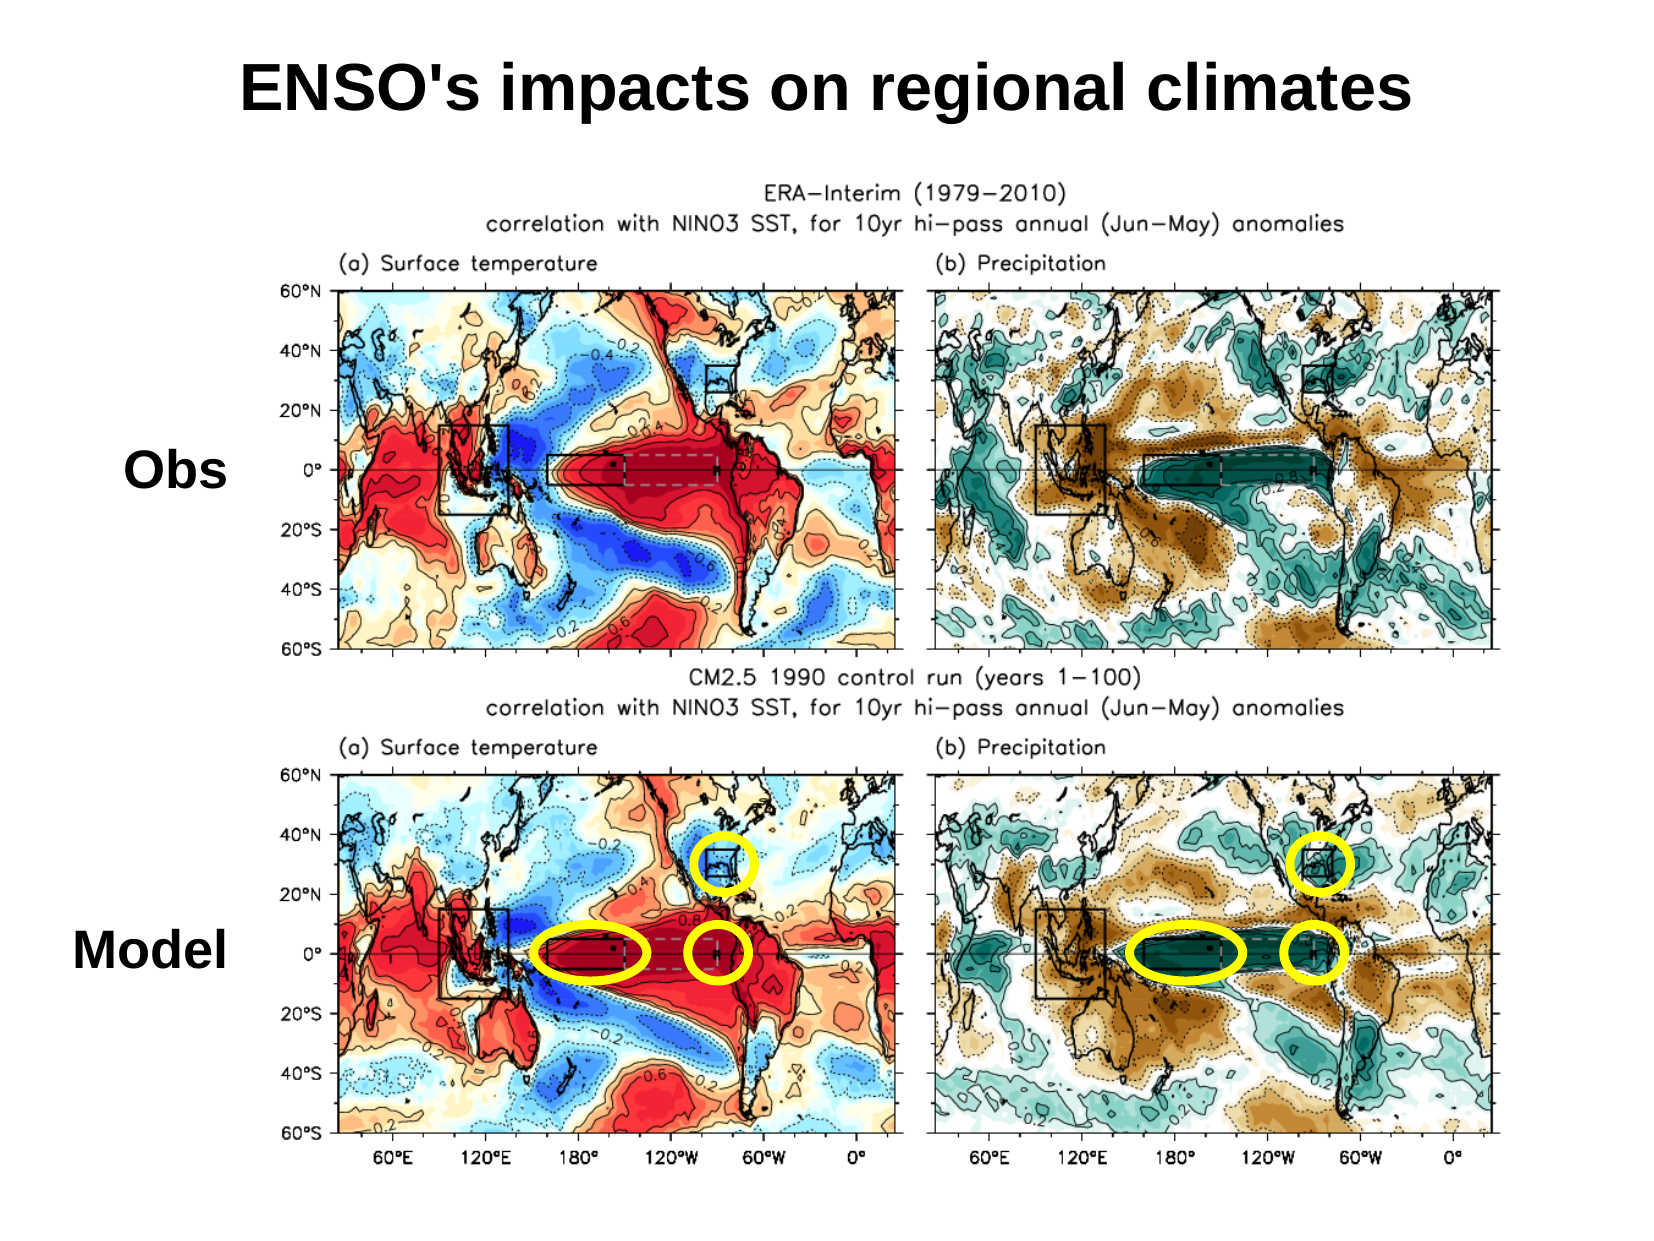

ENSO's impacts on regional climates
Obs
Model